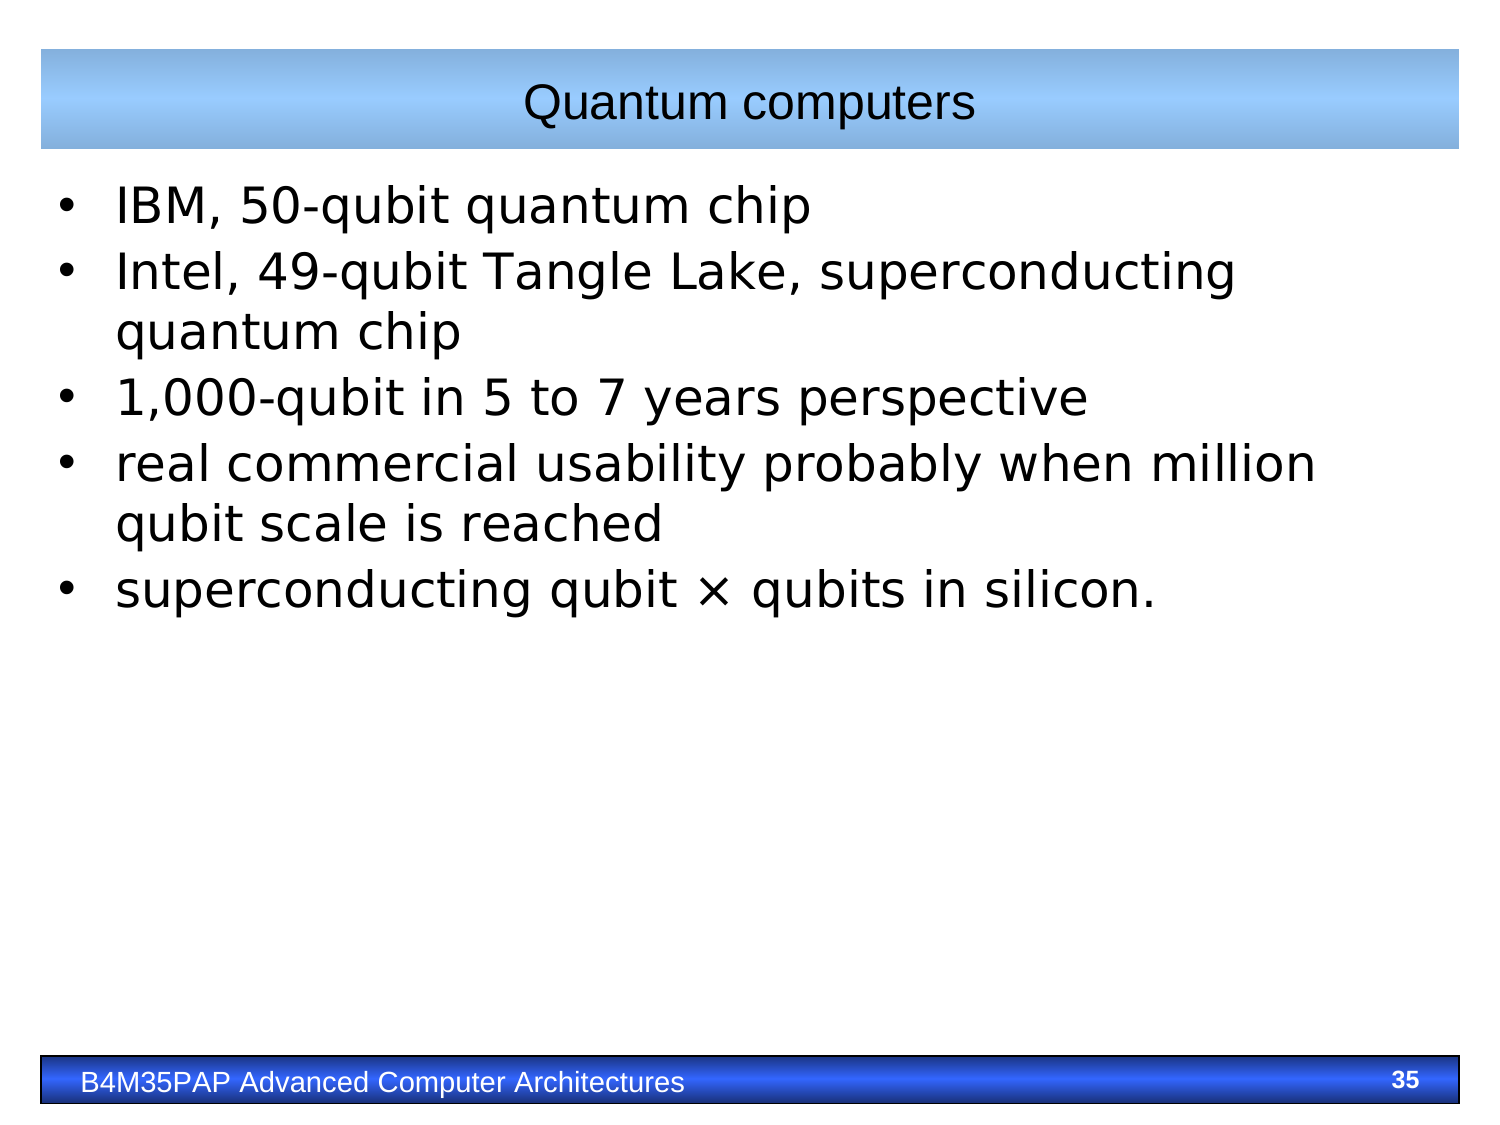

# Quantum computers
IBM, 50-qubit quantum chip
Intel, 49-qubit Tangle Lake, superconducting quantum chip
1,000-qubit in 5 to 7 years perspective
real commercial usability probably when million qubit scale is reached
superconducting qubit × qubits in silicon.